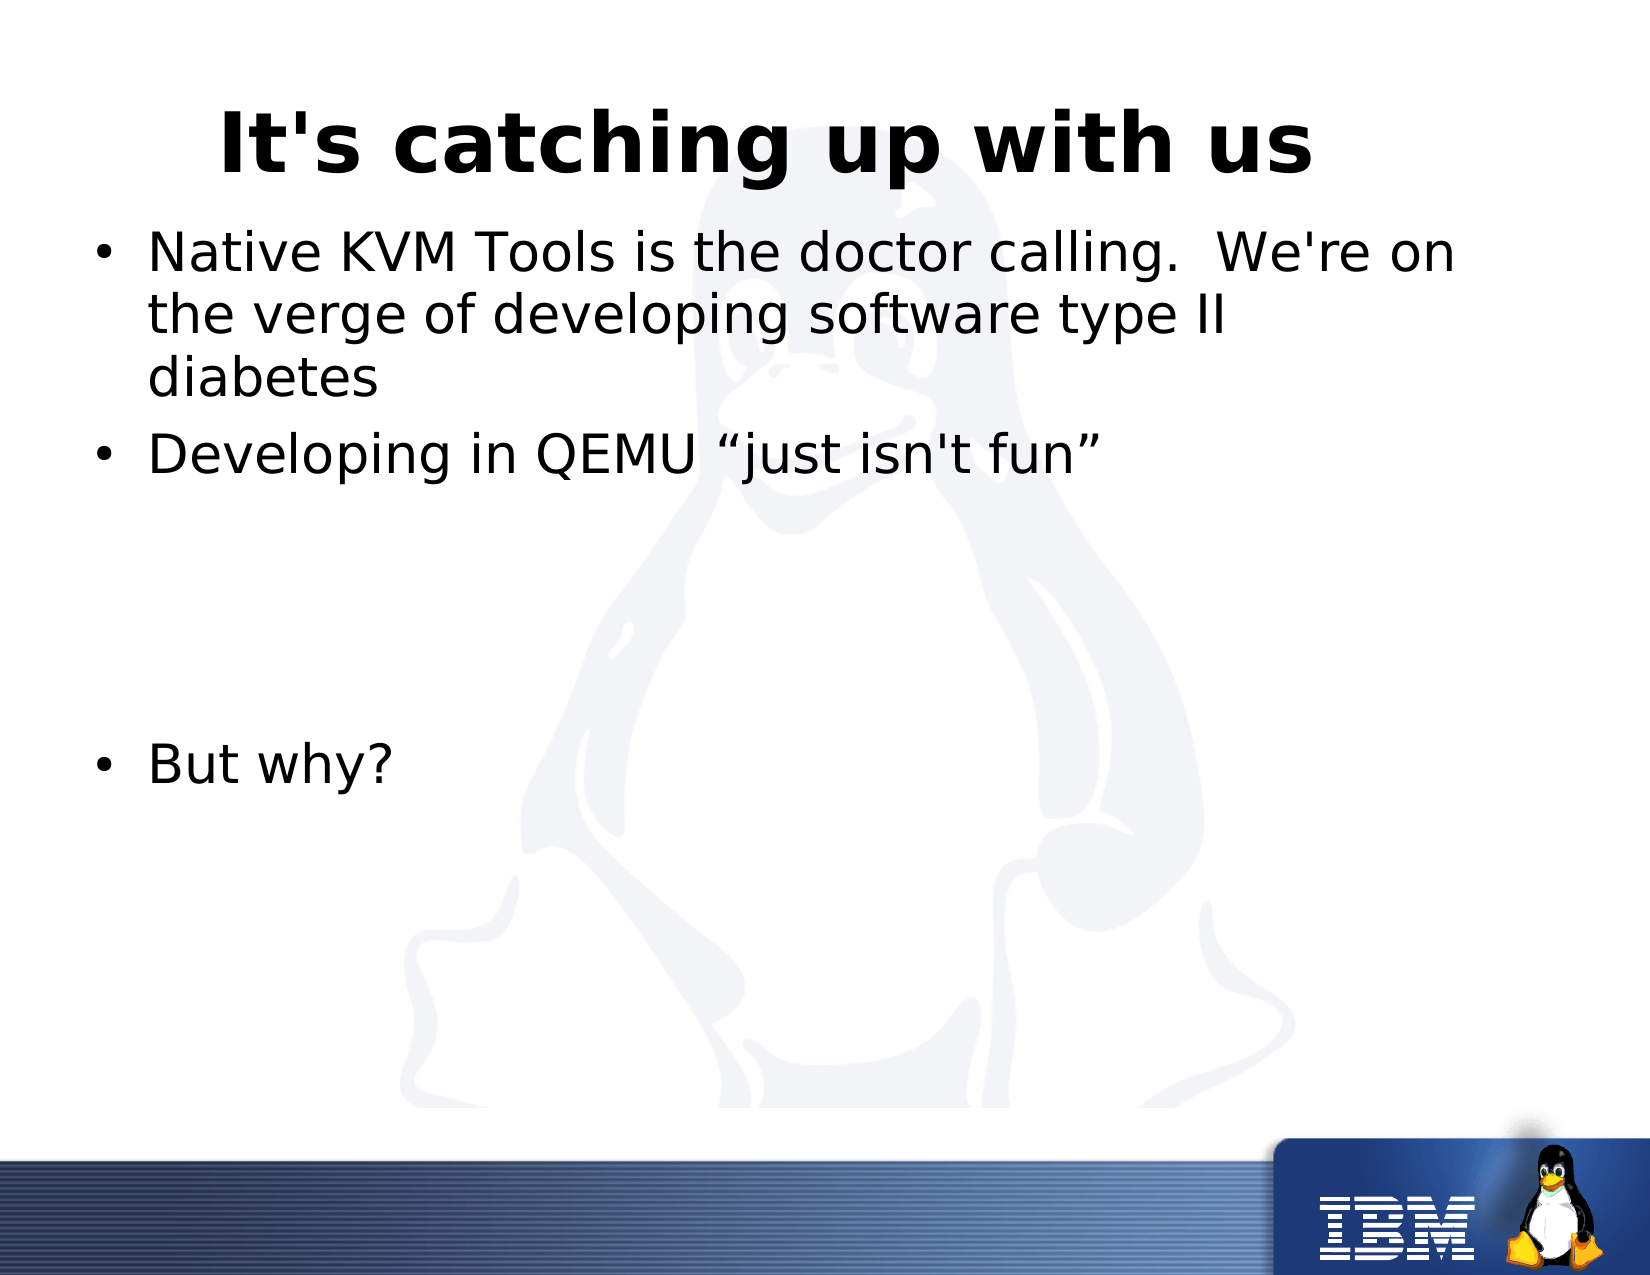

# It's catching up with us
Native KVM Tools is the doctor calling. We're on the verge of developing software type II diabetes
Developing in QEMU “just isn't fun”
But why?